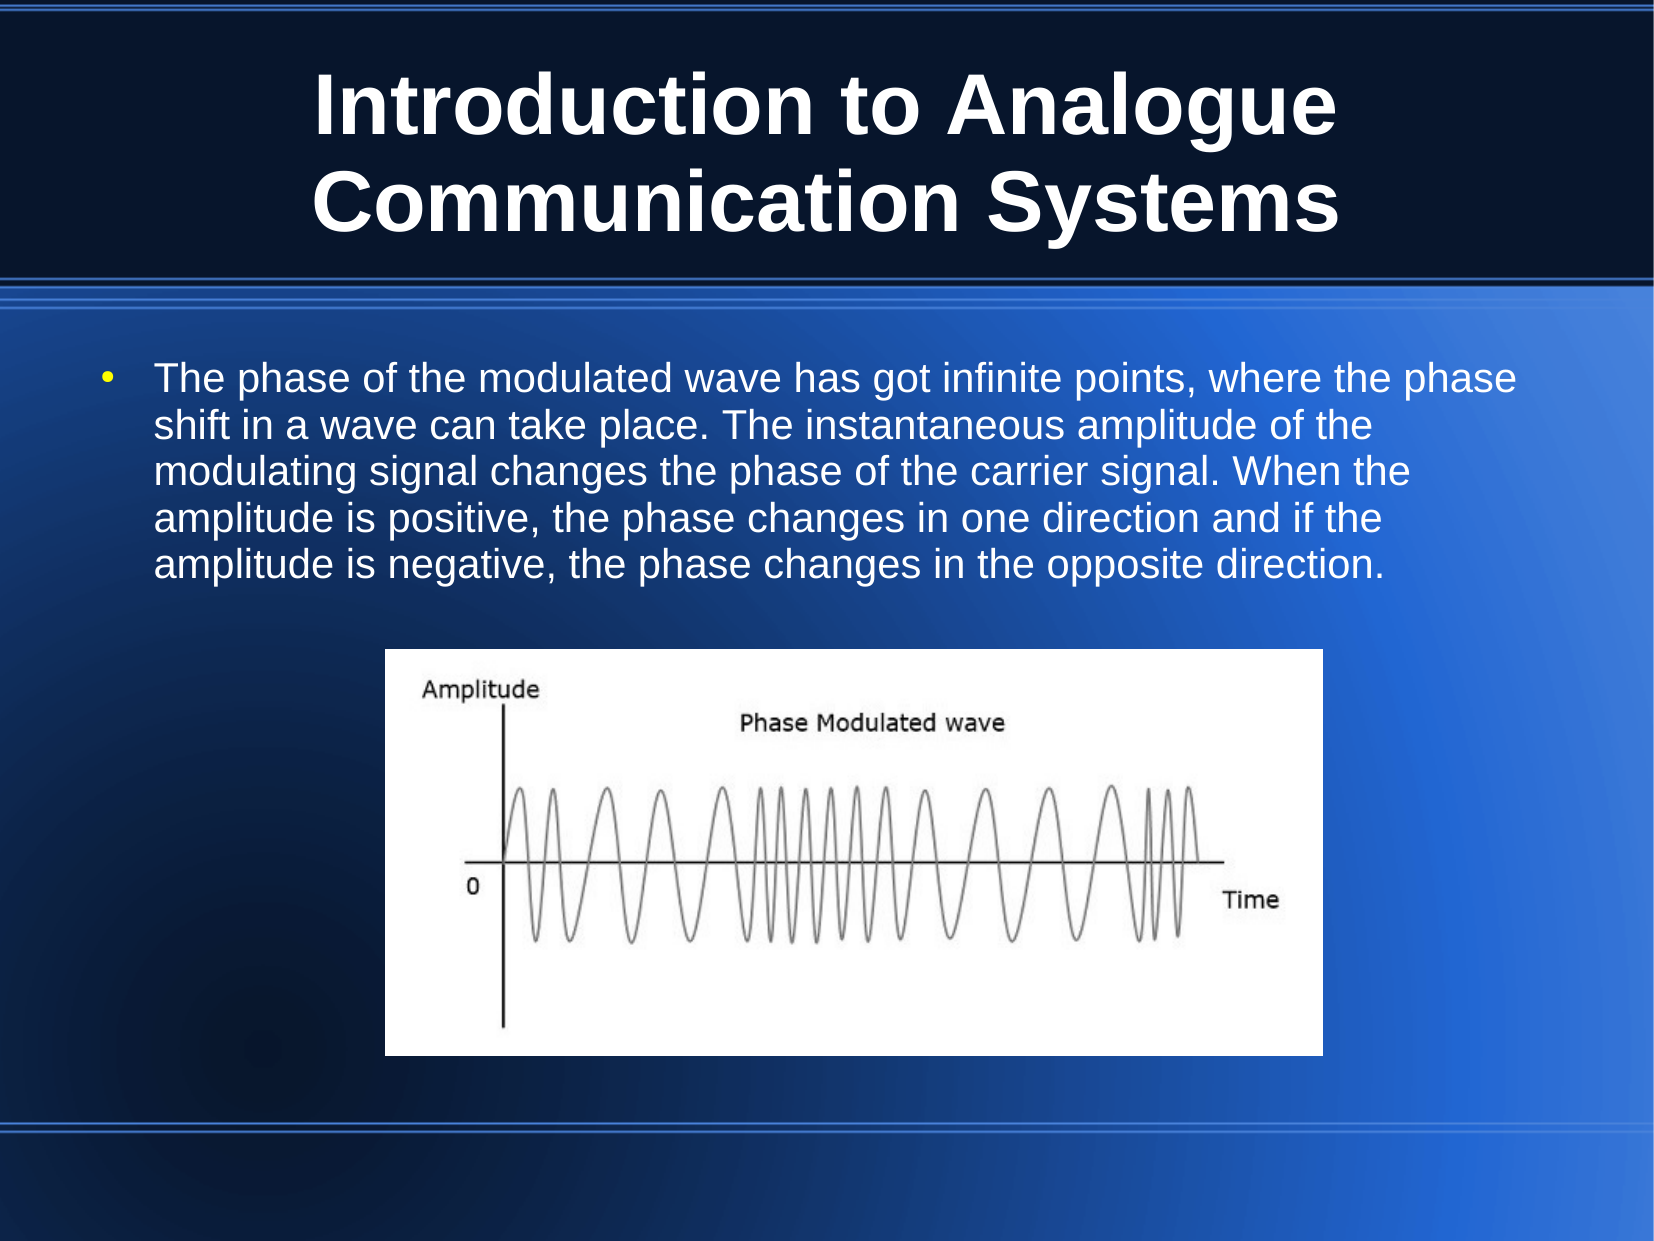

# Introduction to Analogue Communication Systems
The phase of the modulated wave has got infinite points, where the phase shift in a wave can take place. The instantaneous amplitude of the modulating signal changes the phase of the carrier signal. When the amplitude is positive, the phase changes in one direction and if the amplitude is negative, the phase changes in the opposite direction.